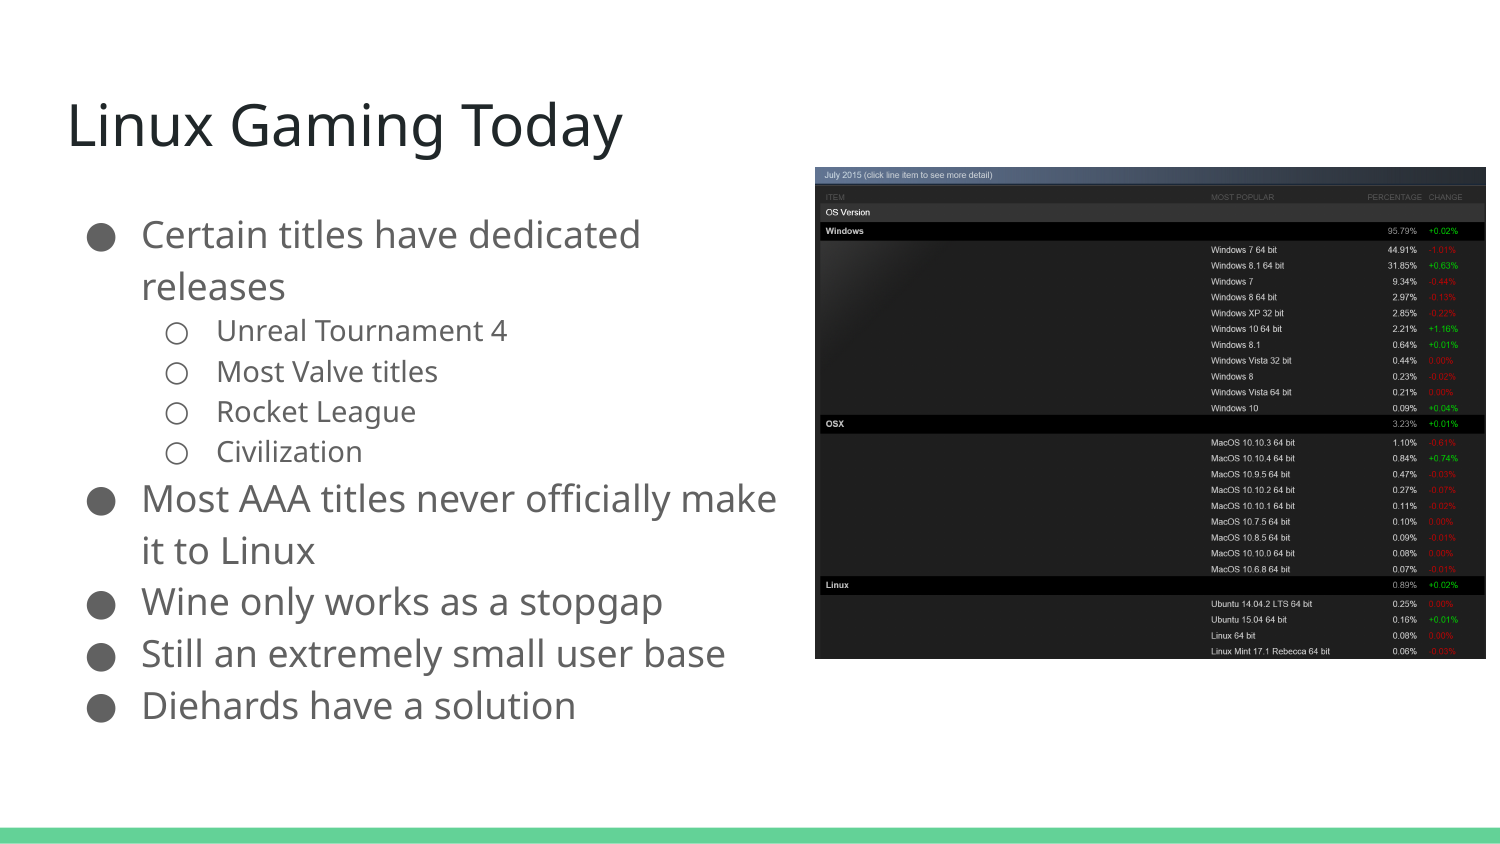

# Linux Gaming Today
Certain titles have dedicated releases
Unreal Tournament 4
Most Valve titles
Rocket League
Civilization
Most AAA titles never officially make it to Linux
Wine only works as a stopgap
Still an extremely small user base
Diehards have a solution